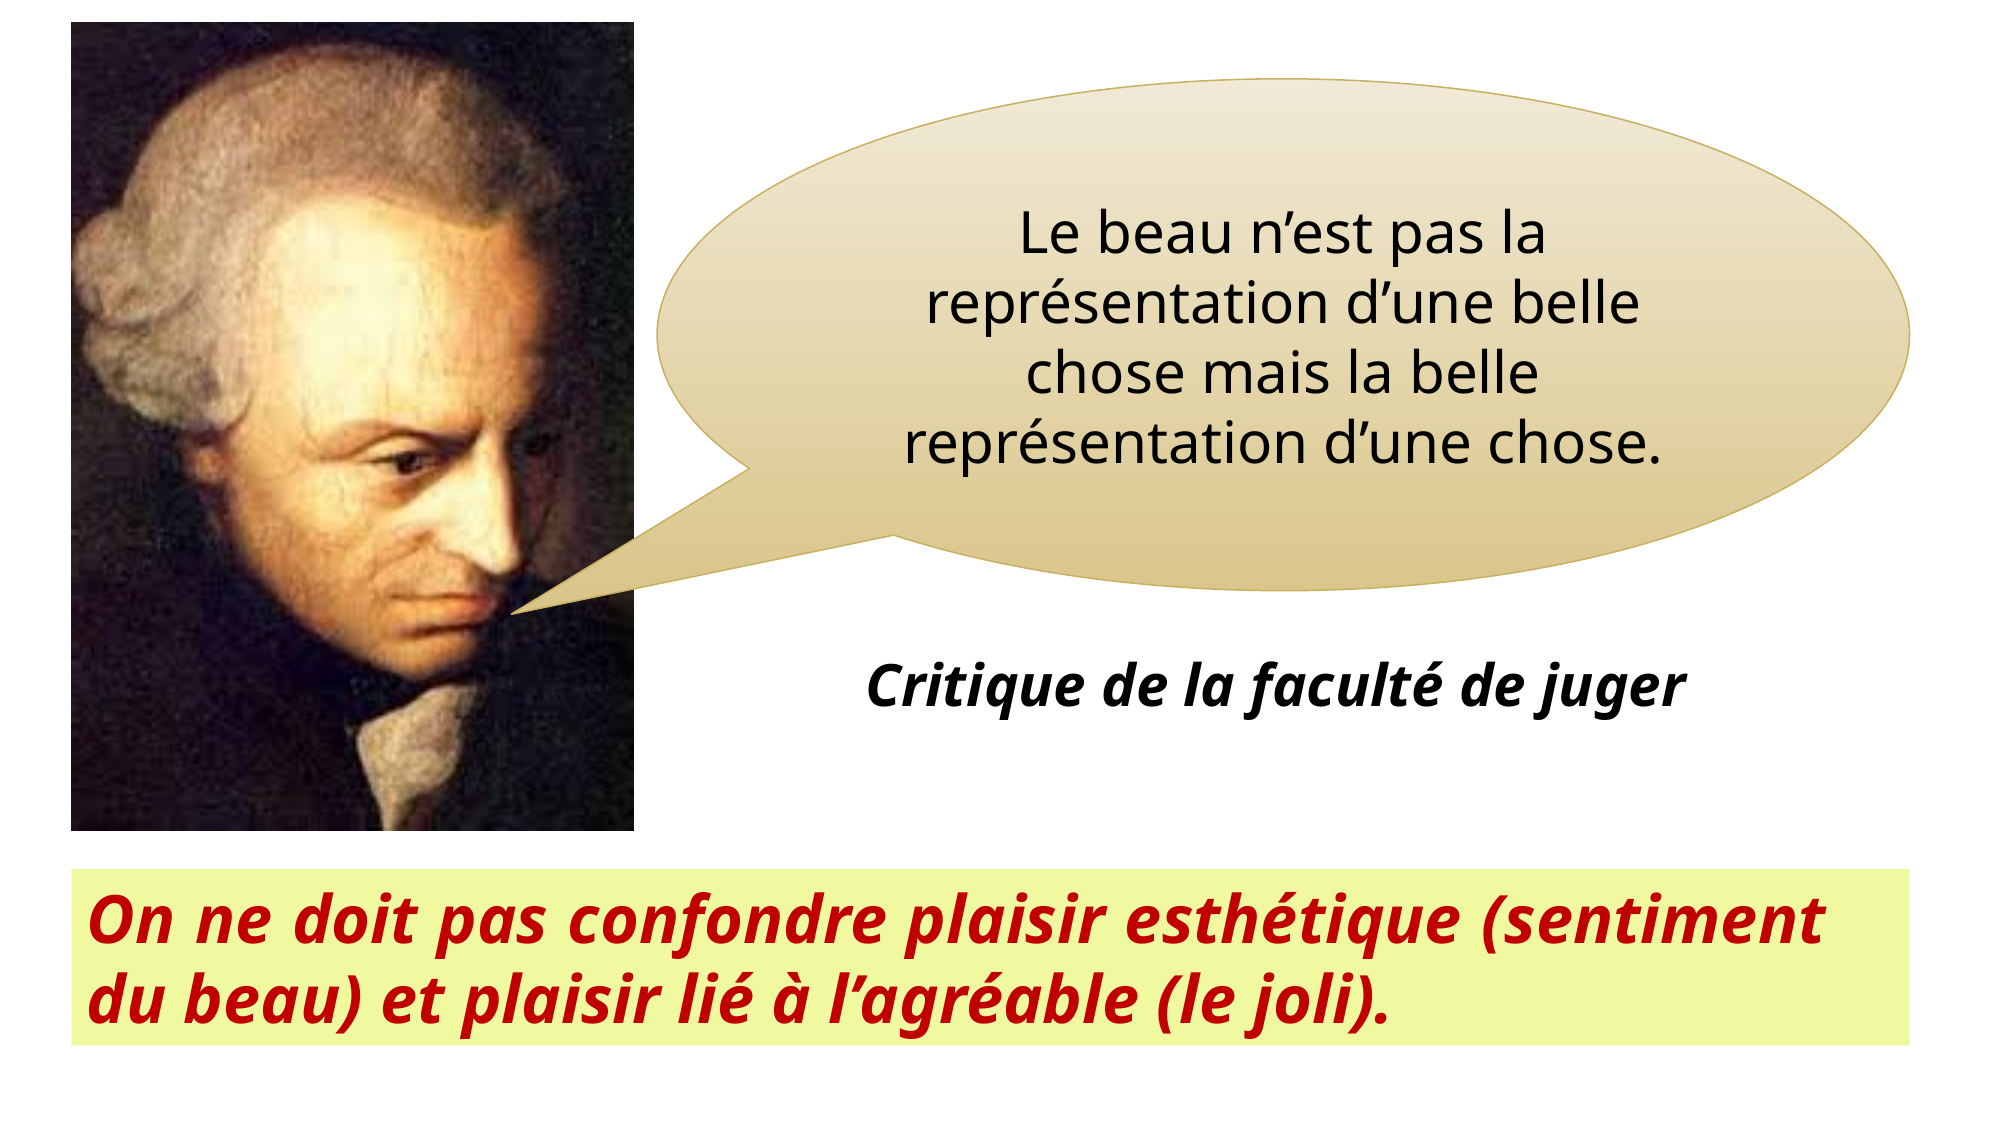

Le beau n’est pas la représentation d’une belle chose mais la belle représentation d’une chose.
Critique de la faculté de juger
On ne doit pas confondre plaisir esthétique (sentiment du beau) et plaisir lié à l’agréable (le joli).